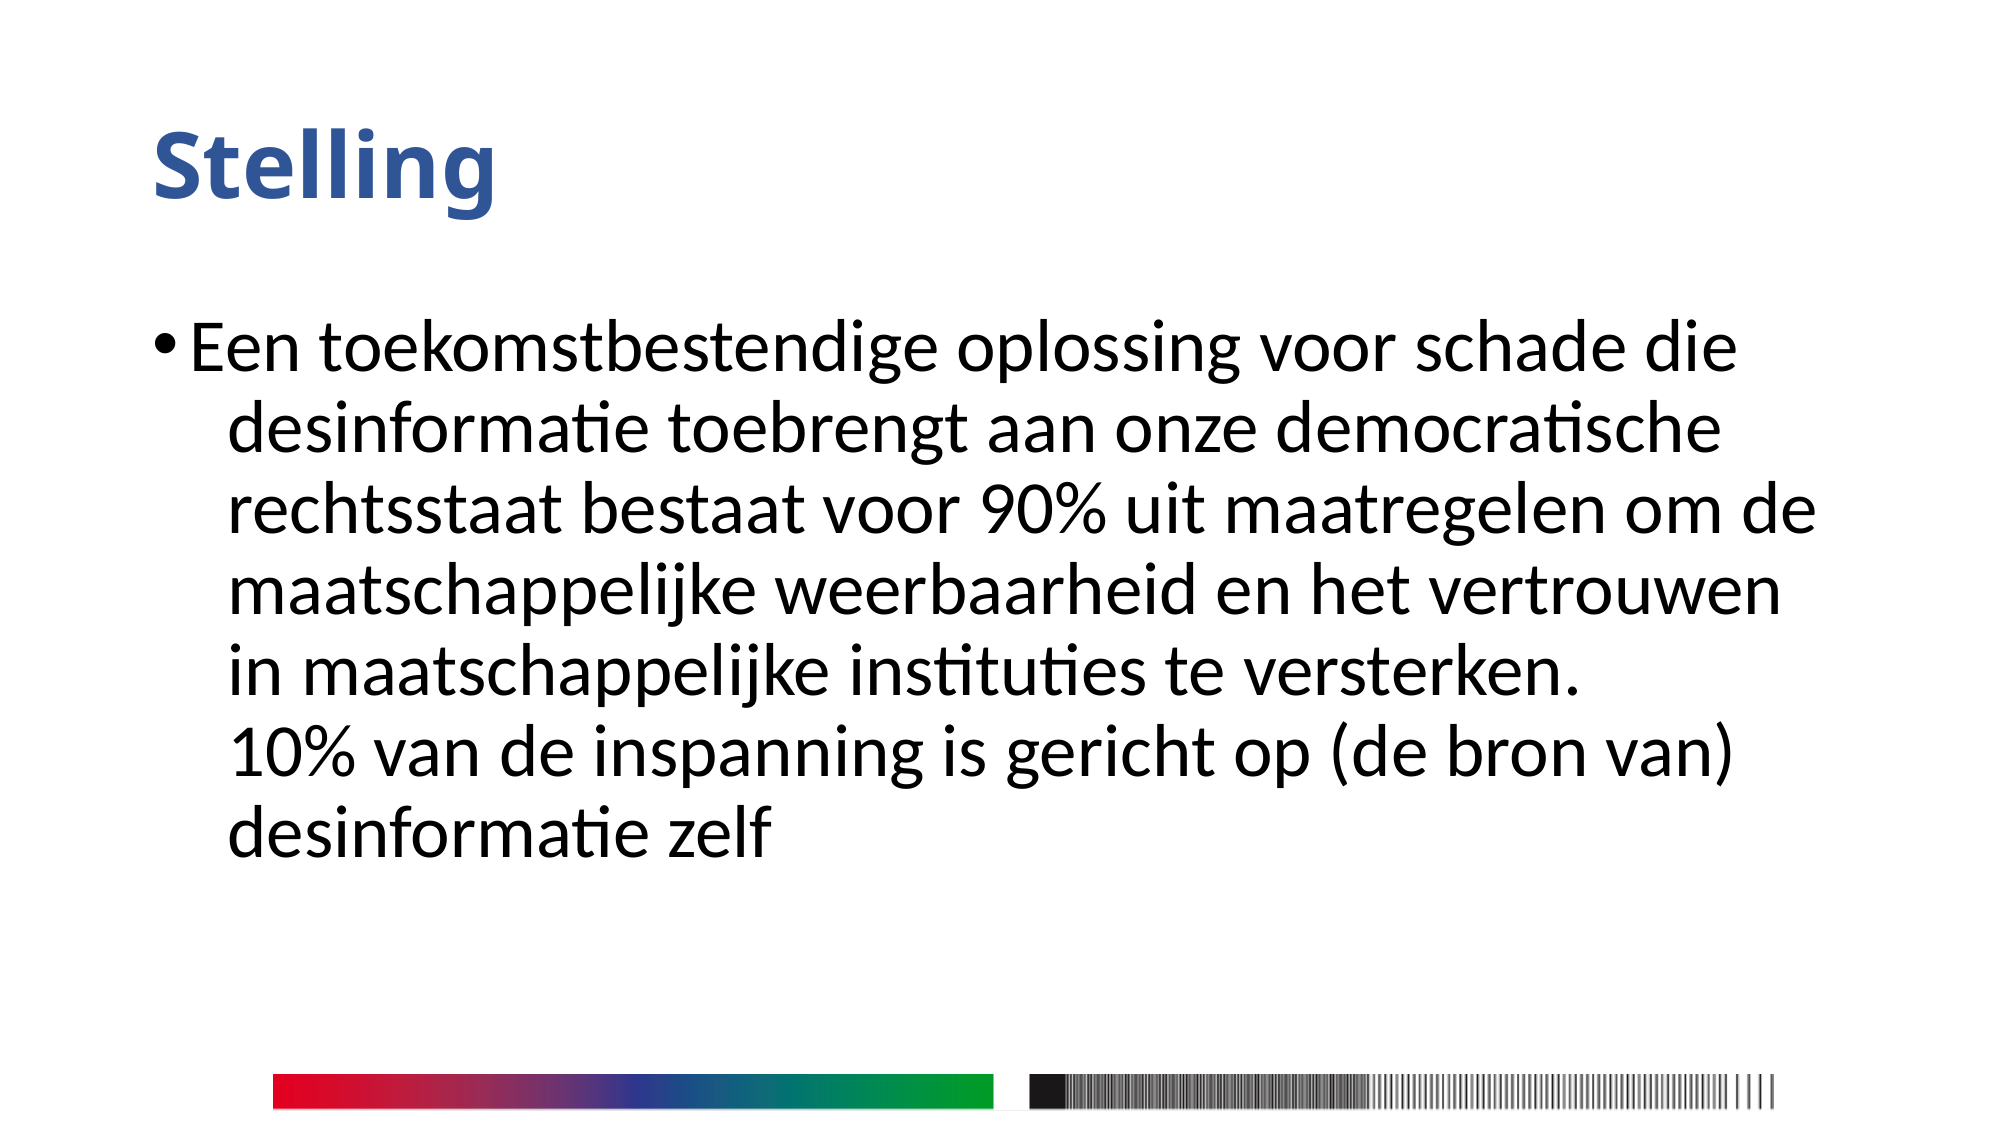

# Stelling
Een toekomstbestendige oplossing voor schade die desinformatie toebrengt aan onze democratische rechtsstaat bestaat voor 90% uit maatregelen om de maatschappelijke weerbaarheid en het vertrouwen in maatschappelijke instituties te versterken.
10% van de inspanning is gericht op (de bron van) desinformatie zelf